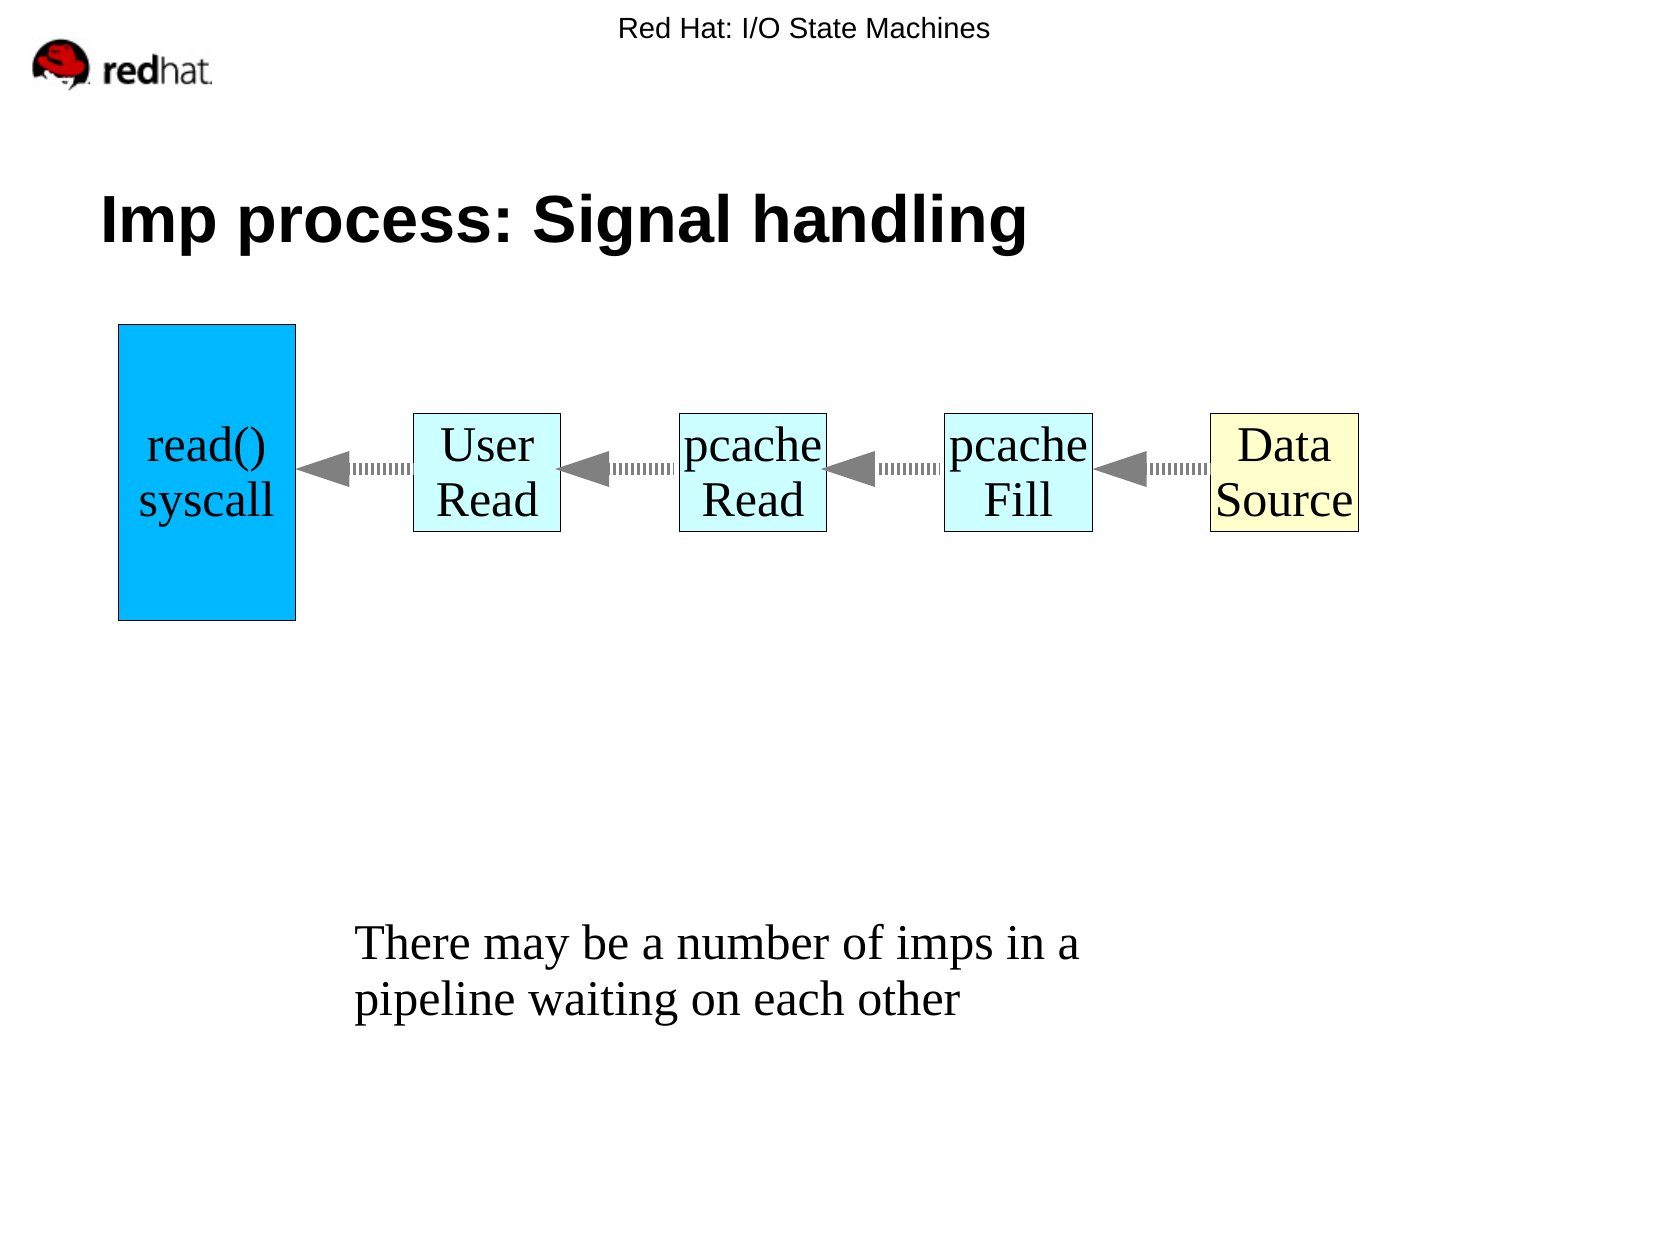

# Imp process: Signal handling
read()
syscall
Data
Source
pcache
Fill
User
Read
pcache
Read
There may be a number of imps in a pipeline waiting on each other